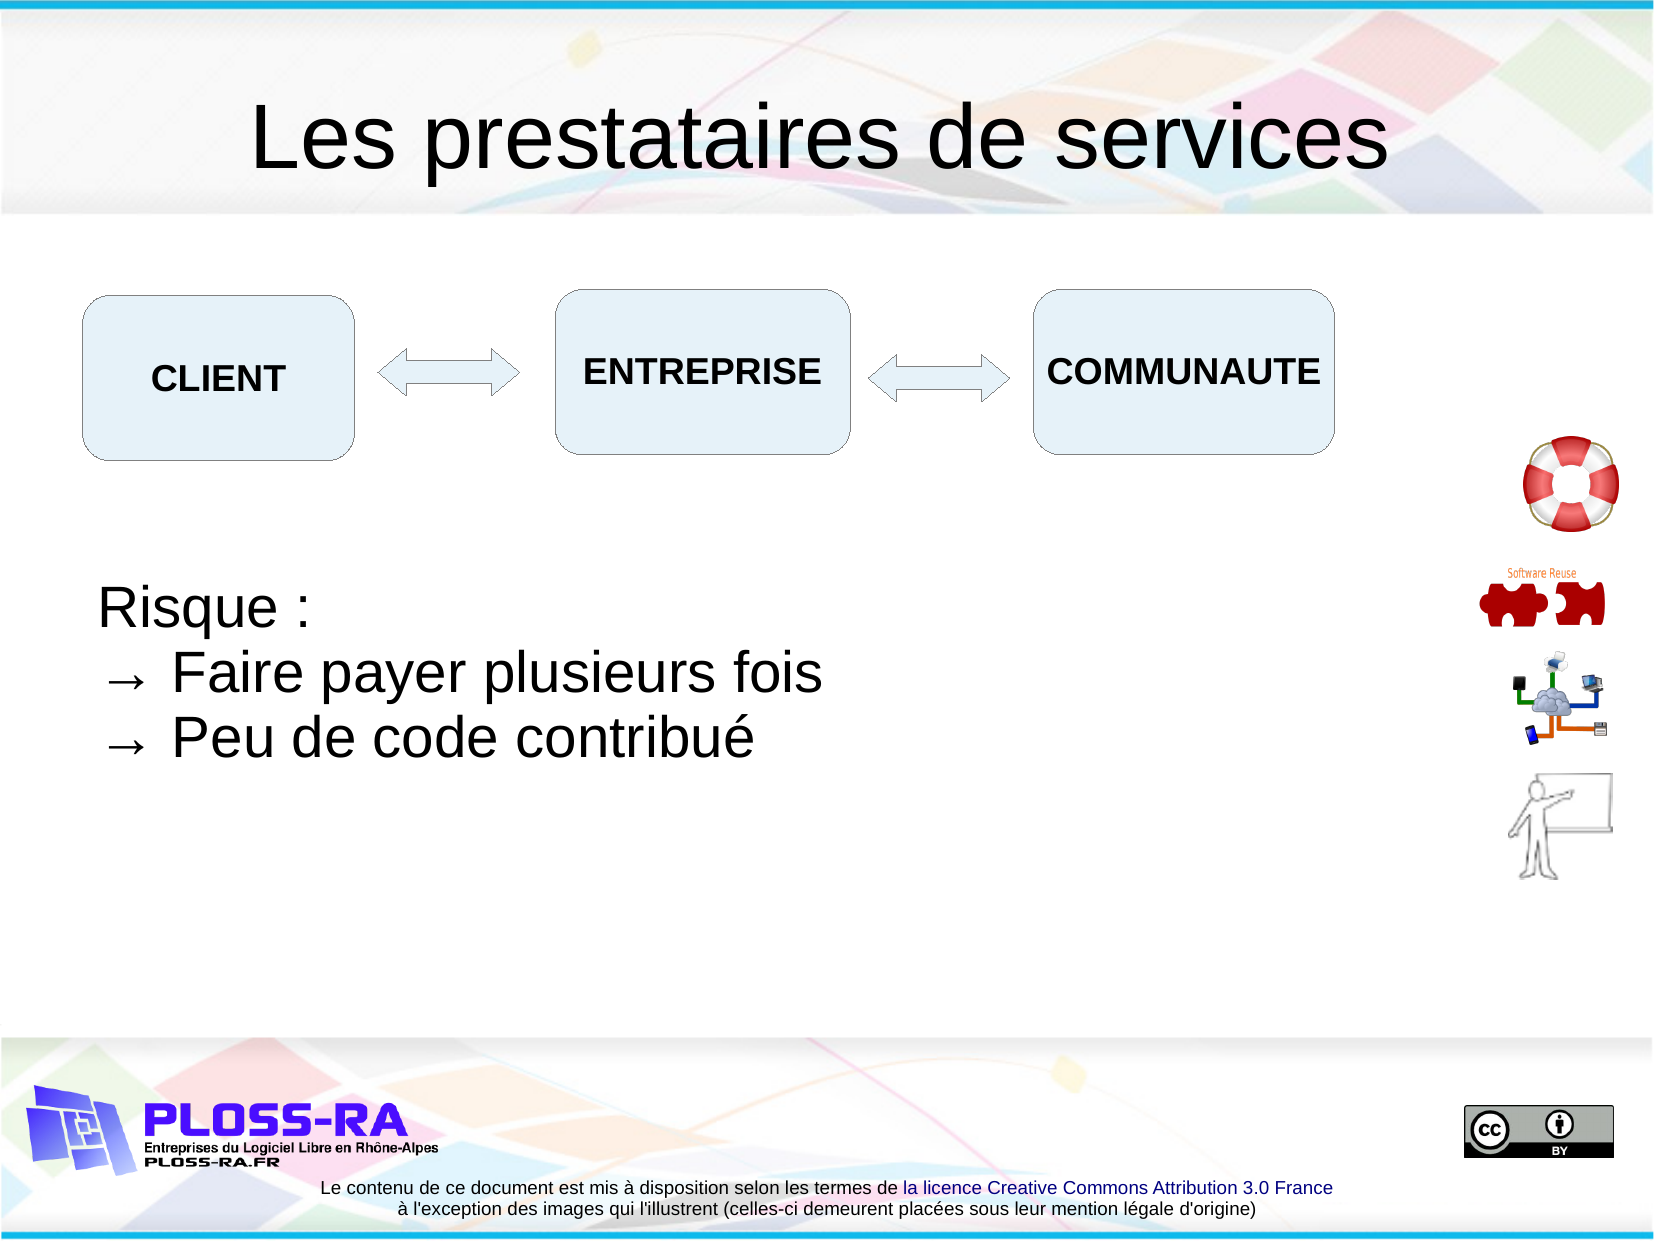

# Les prestataires de services
ENTREPRISE
COMMUNAUTE
CLIENT
Risque :
→ Faire payer plusieurs fois
→ Peu de code contribué